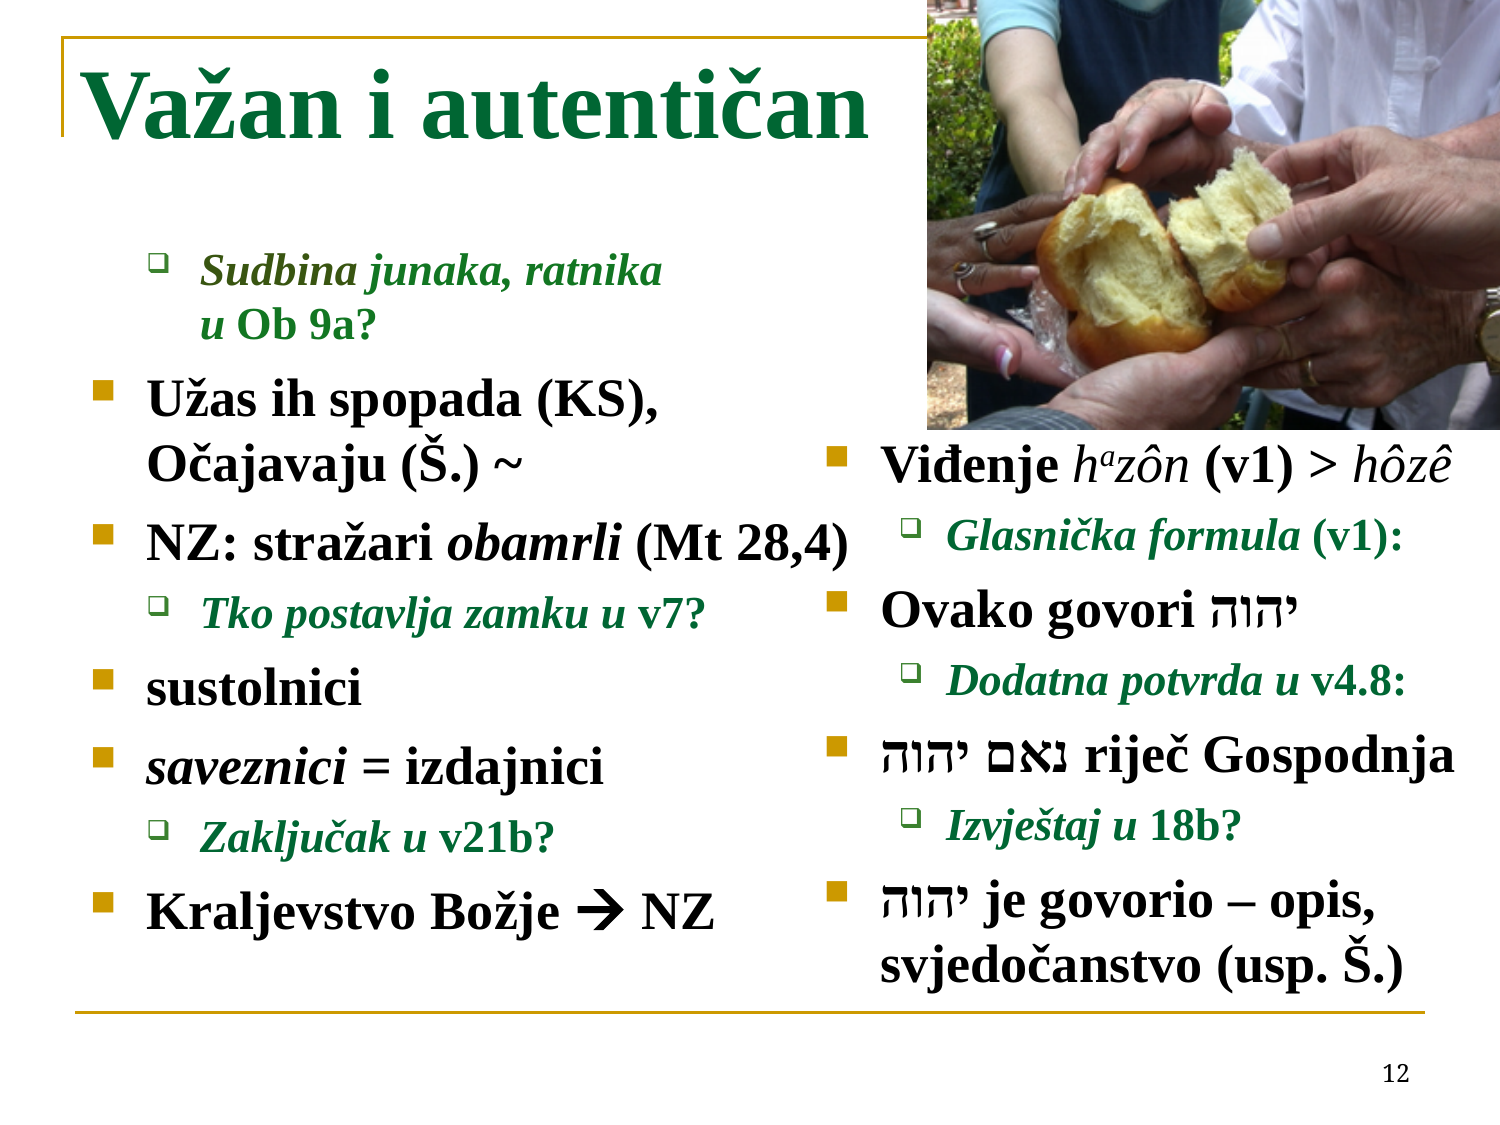

# Važan i autentičan
Sudbina junaka, ratnika
u Ob 9a?
Užas ih spopada (KS), Očajavaju (Š.) ~
NZ: stražari obamrli (Mt 28,4)
Tko postavlja zamku u v7?
sustolnici
saveznici = izdajnici
Zaključak u v21b?
Kraljevstvo Božje  NZ
Viđenje hazôn (v1) > hôzê
Glasnička formula (v1):
Ovako govori יהוה
Dodatna potvrda u v4.8:
נאם יהוה riječ Gospodnja
Izvještaj u 18b?
יהוה je govorio – opis, svjedočanstvo (usp. Š.)